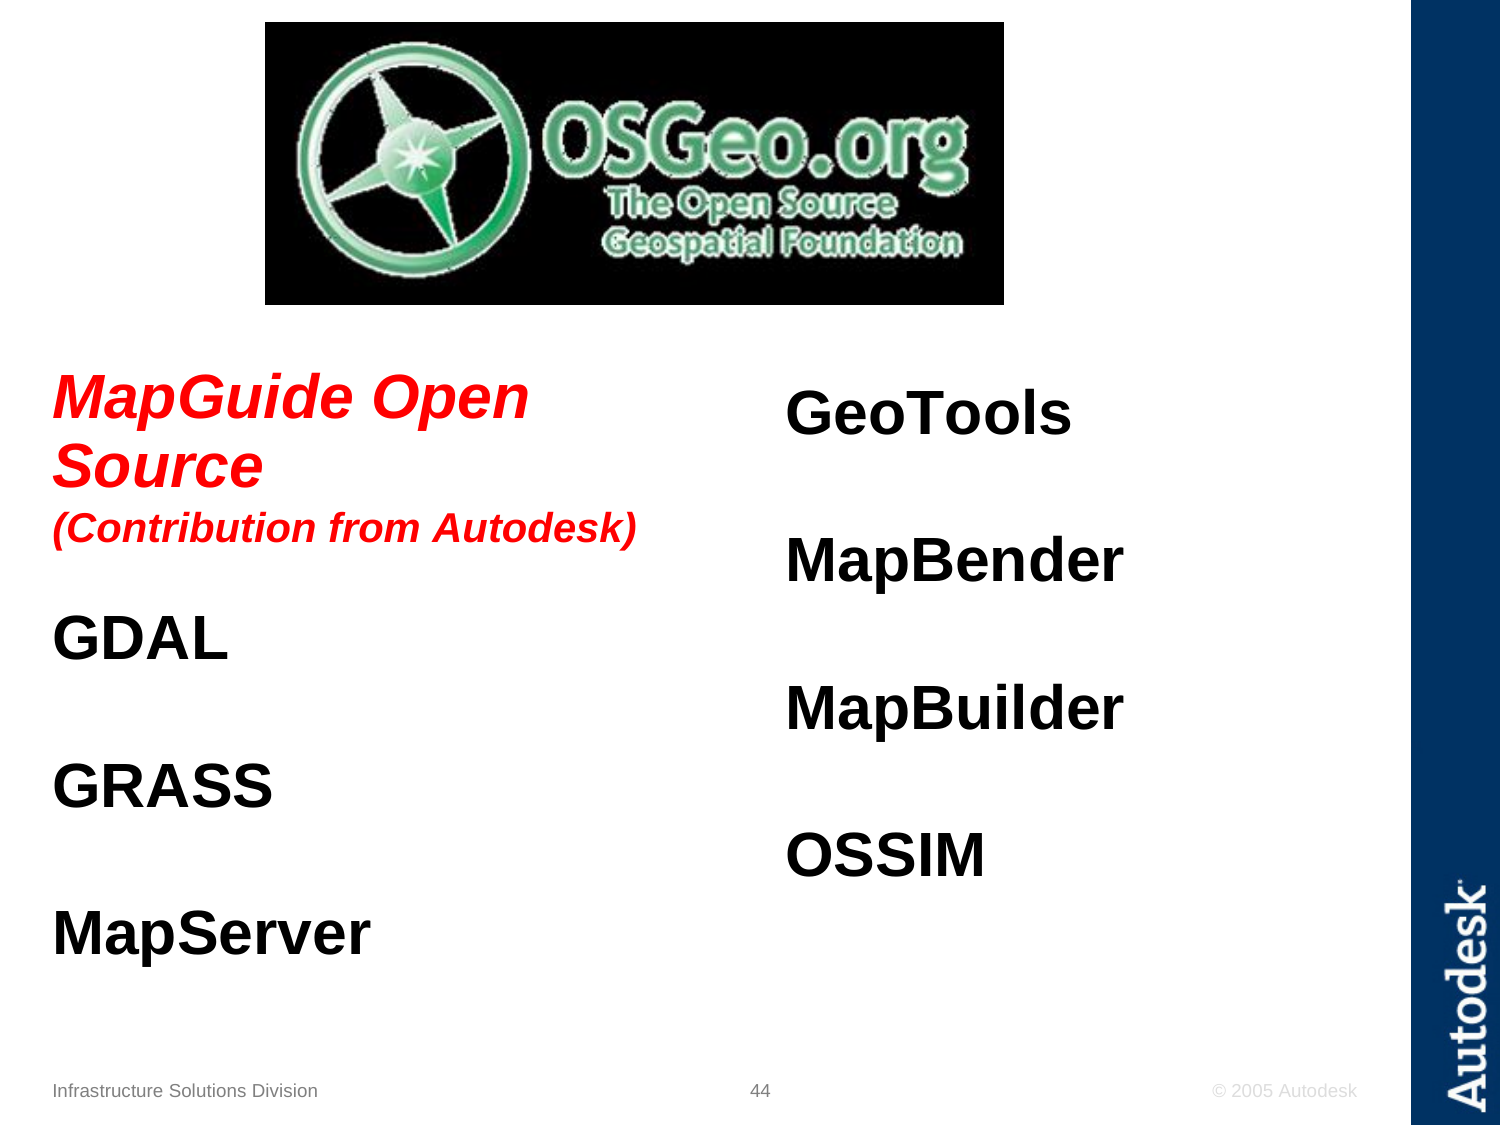

GeoTools
MapBender
MapBuilder
OSSIM
# MapGuide Open Source
(Contribution from Autodesk)
GDAL
GRASS
MapServer